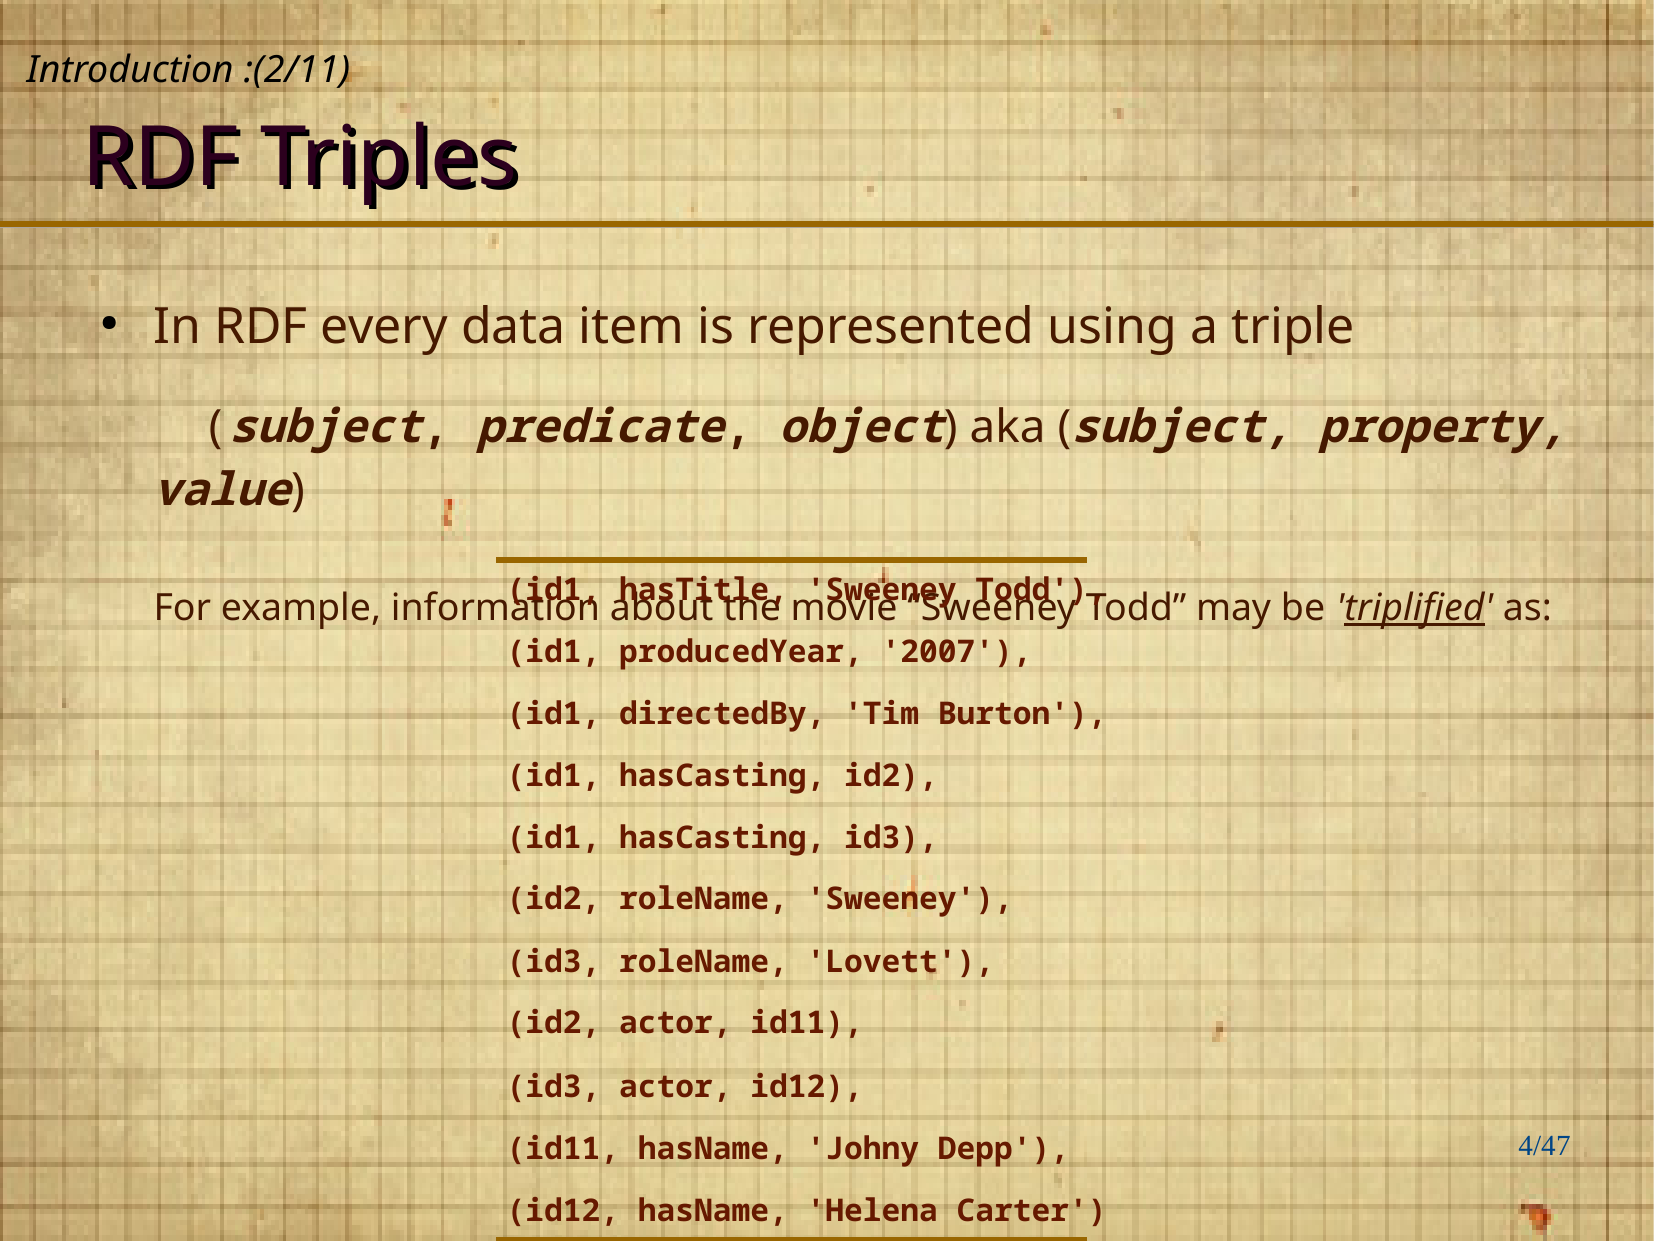

Introduction :(2/11)
# RDF Triples
In RDF every data item is represented using a triple
 (subject, predicate, object) aka (subject, property, value)
For example, information about the movie “Sweeney Todd” may be 'triplified' as:
| (id1, hasTitle, 'Sweeney Todd'), |
| --- |
| (id1, producedYear, '2007'), |
| (id1, directedBy, 'Tim Burton'), |
| (id1, hasCasting, id2), |
| (id1, hasCasting, id3), |
| (id2, roleName, 'Sweeney'), |
| (id3, roleName, 'Lovett'), |
| (id2, actor, id11), |
| (id3, actor, id12), |
| (id11, hasName, 'Johny Depp'), |
| (id12, hasName, 'Helena Carter') |
4